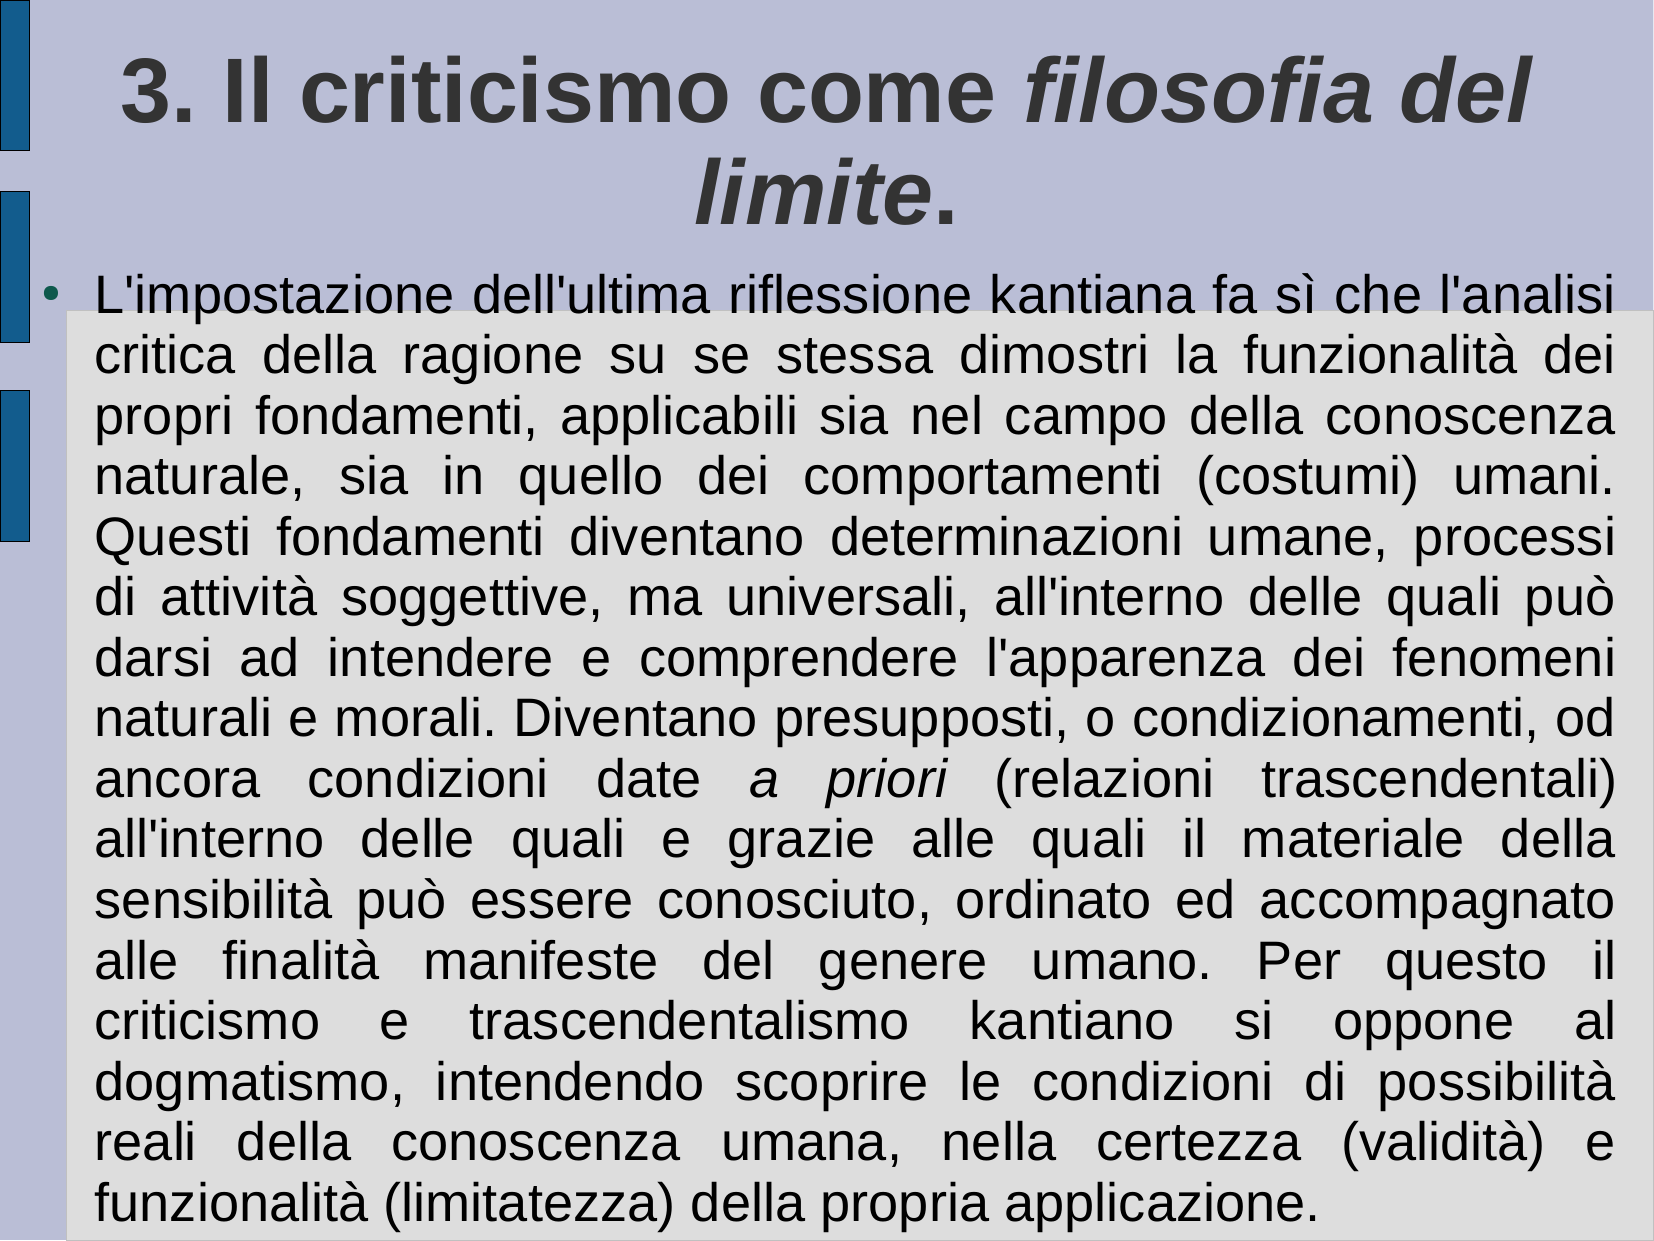

# 3. Il criticismo come filosofia del limite.
L'impostazione dell'ultima riflessione kantiana fa sì che l'analisi critica della ragione su se stessa dimostri la funzionalità dei propri fondamenti, applicabili sia nel campo della conoscenza naturale, sia in quello dei comportamenti (costumi) umani. Questi fondamenti diventano determinazioni umane, processi di attività soggettive, ma universali, all'interno delle quali può darsi ad intendere e comprendere l'apparenza dei fenomeni naturali e morali. Diventano presupposti, o condizionamenti, od ancora condizioni date a priori (relazioni trascendentali) all'interno delle quali e grazie alle quali il materiale della sensibilità può essere conosciuto, ordinato ed accompagnato alle finalità manifeste del genere umano. Per questo il criticismo e trascendentalismo kantiano si oppone al dogmatismo, intendendo scoprire le condizioni di possibilità reali della conoscenza umana, nella certezza (validità) e funzionalità (limitatezza) della propria applicazione.